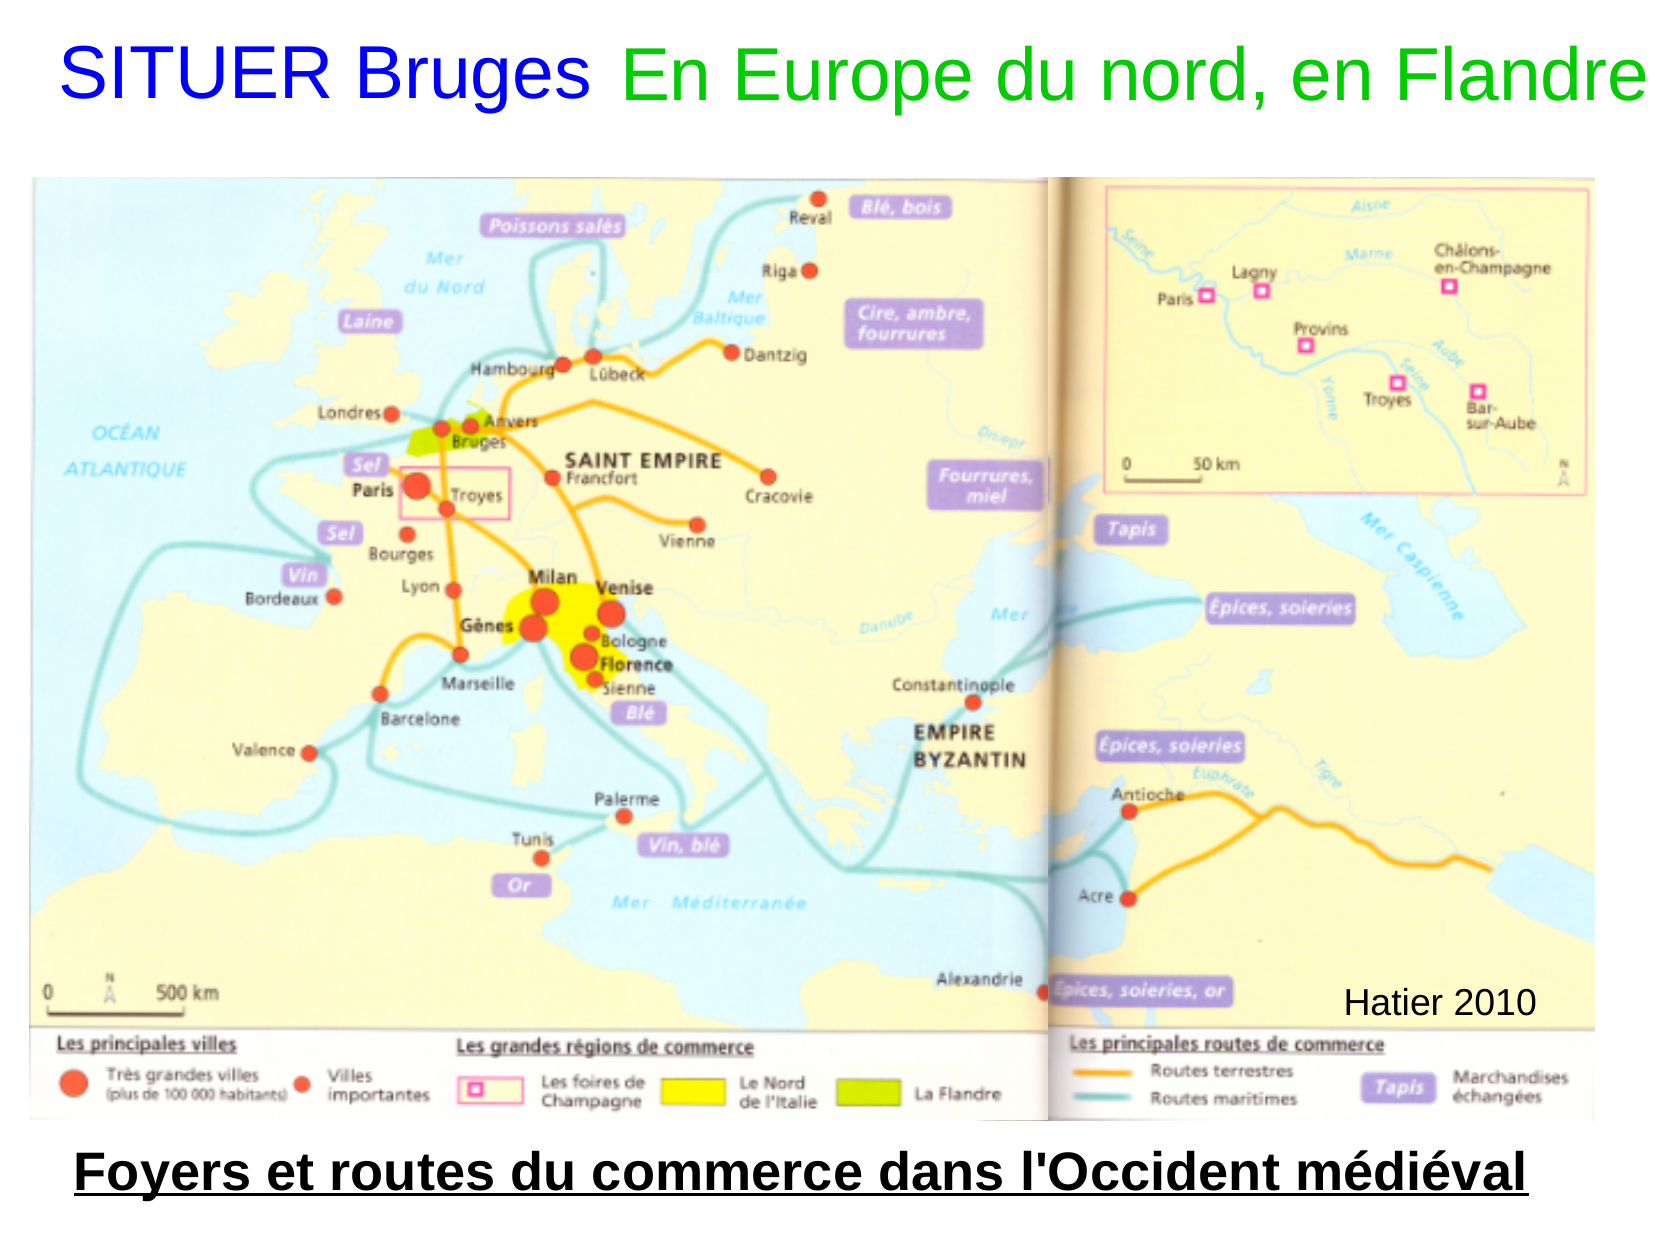

# SITUER Bruges
En Europe du nord, en Flandre
Hatier 2010
Foyers et routes du commerce dans l'Occident médiéval